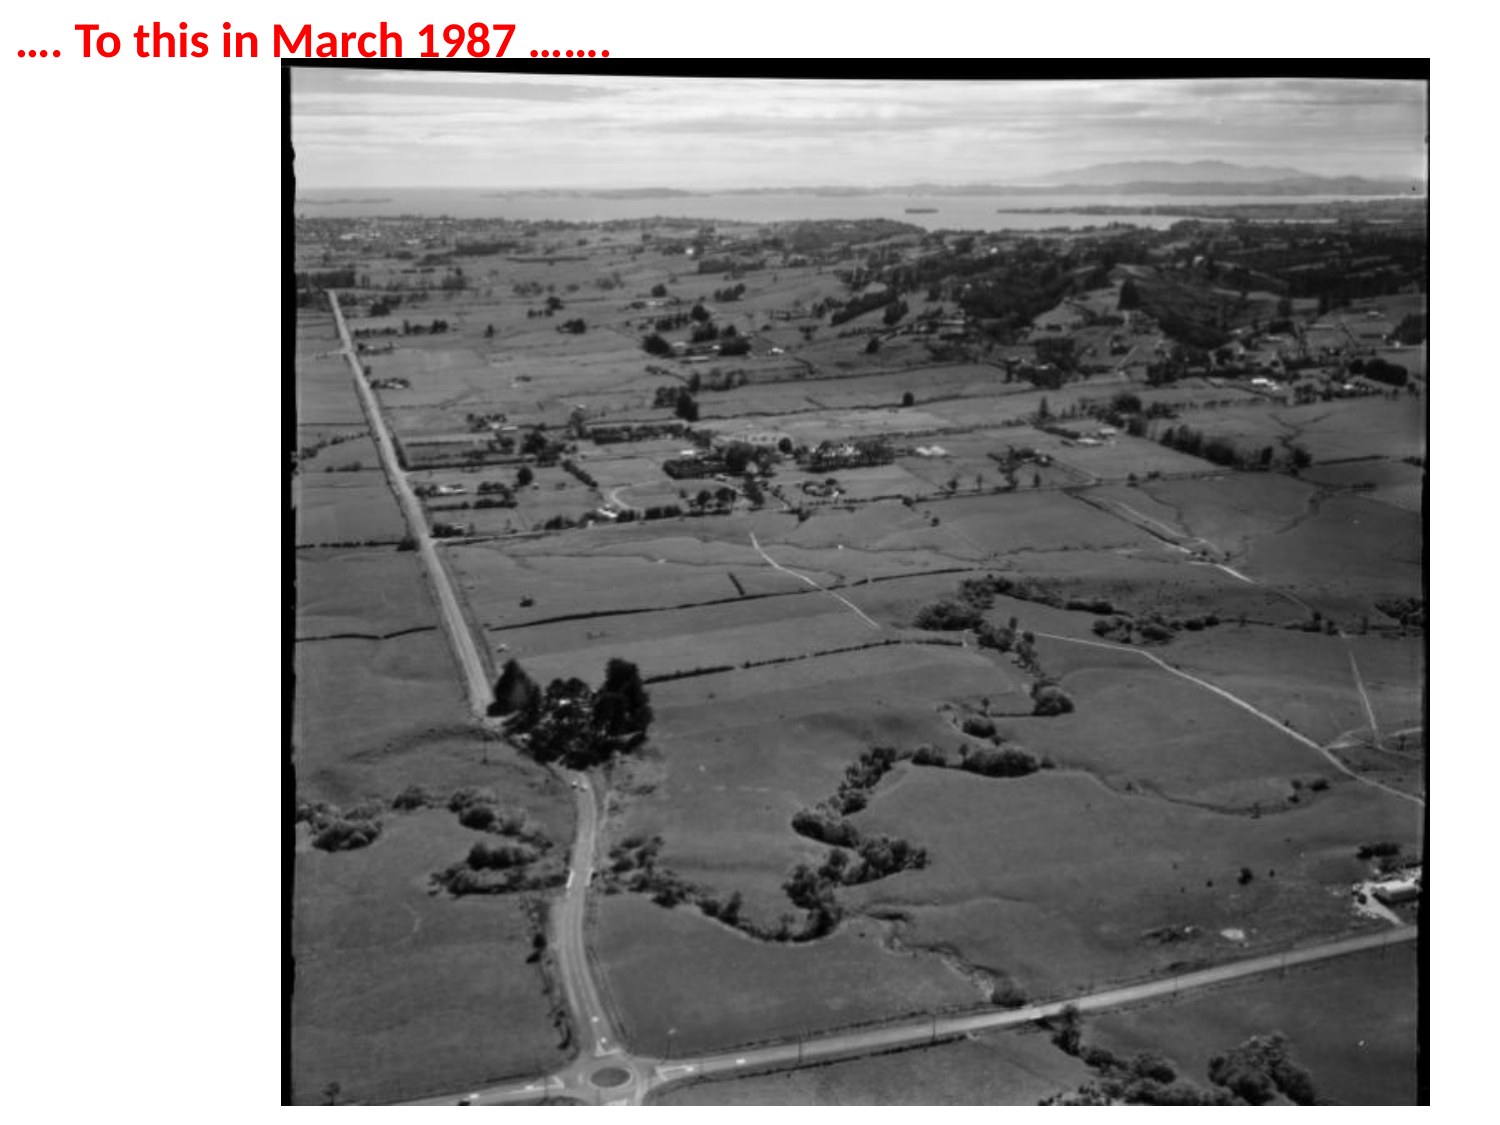

…. To this in March 1987 …….